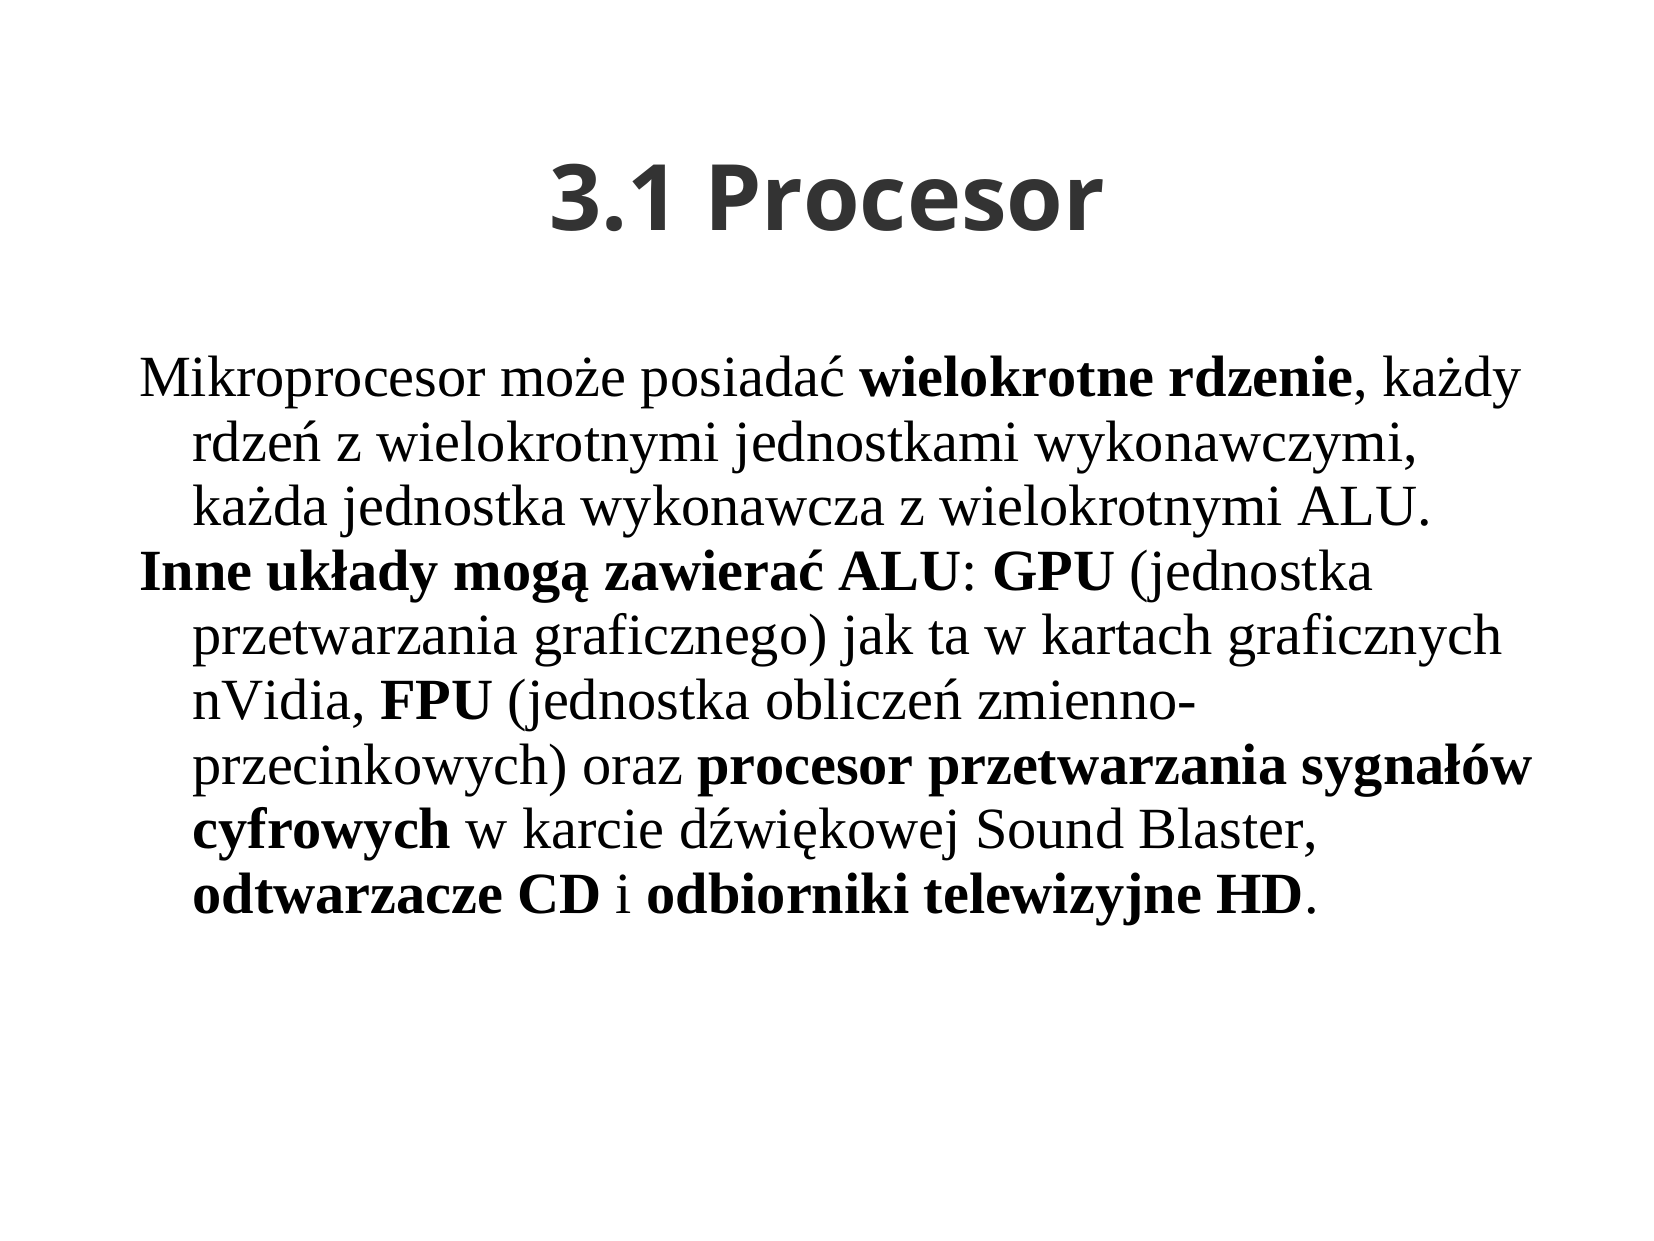

# 3.1 Procesor
Mikroprocesor może posiadać wielokrotne rdzenie, każdy rdzeń z wielokrotnymi jednostkami wykonawczymi, każda jednostka wykonawcza z wielokrotnymi ALU.
Inne układy mogą zawierać ALU: GPU (jednostka przetwarzania graficznego) jak ta w kartach graficznych nVidia, FPU (jednostka obliczeń zmienno-przecinkowych) oraz procesor przetwarzania sygnałów cyfrowych w karcie dźwiękowej Sound Blaster, odtwarzacze CD i odbiorniki telewizyjne HD.